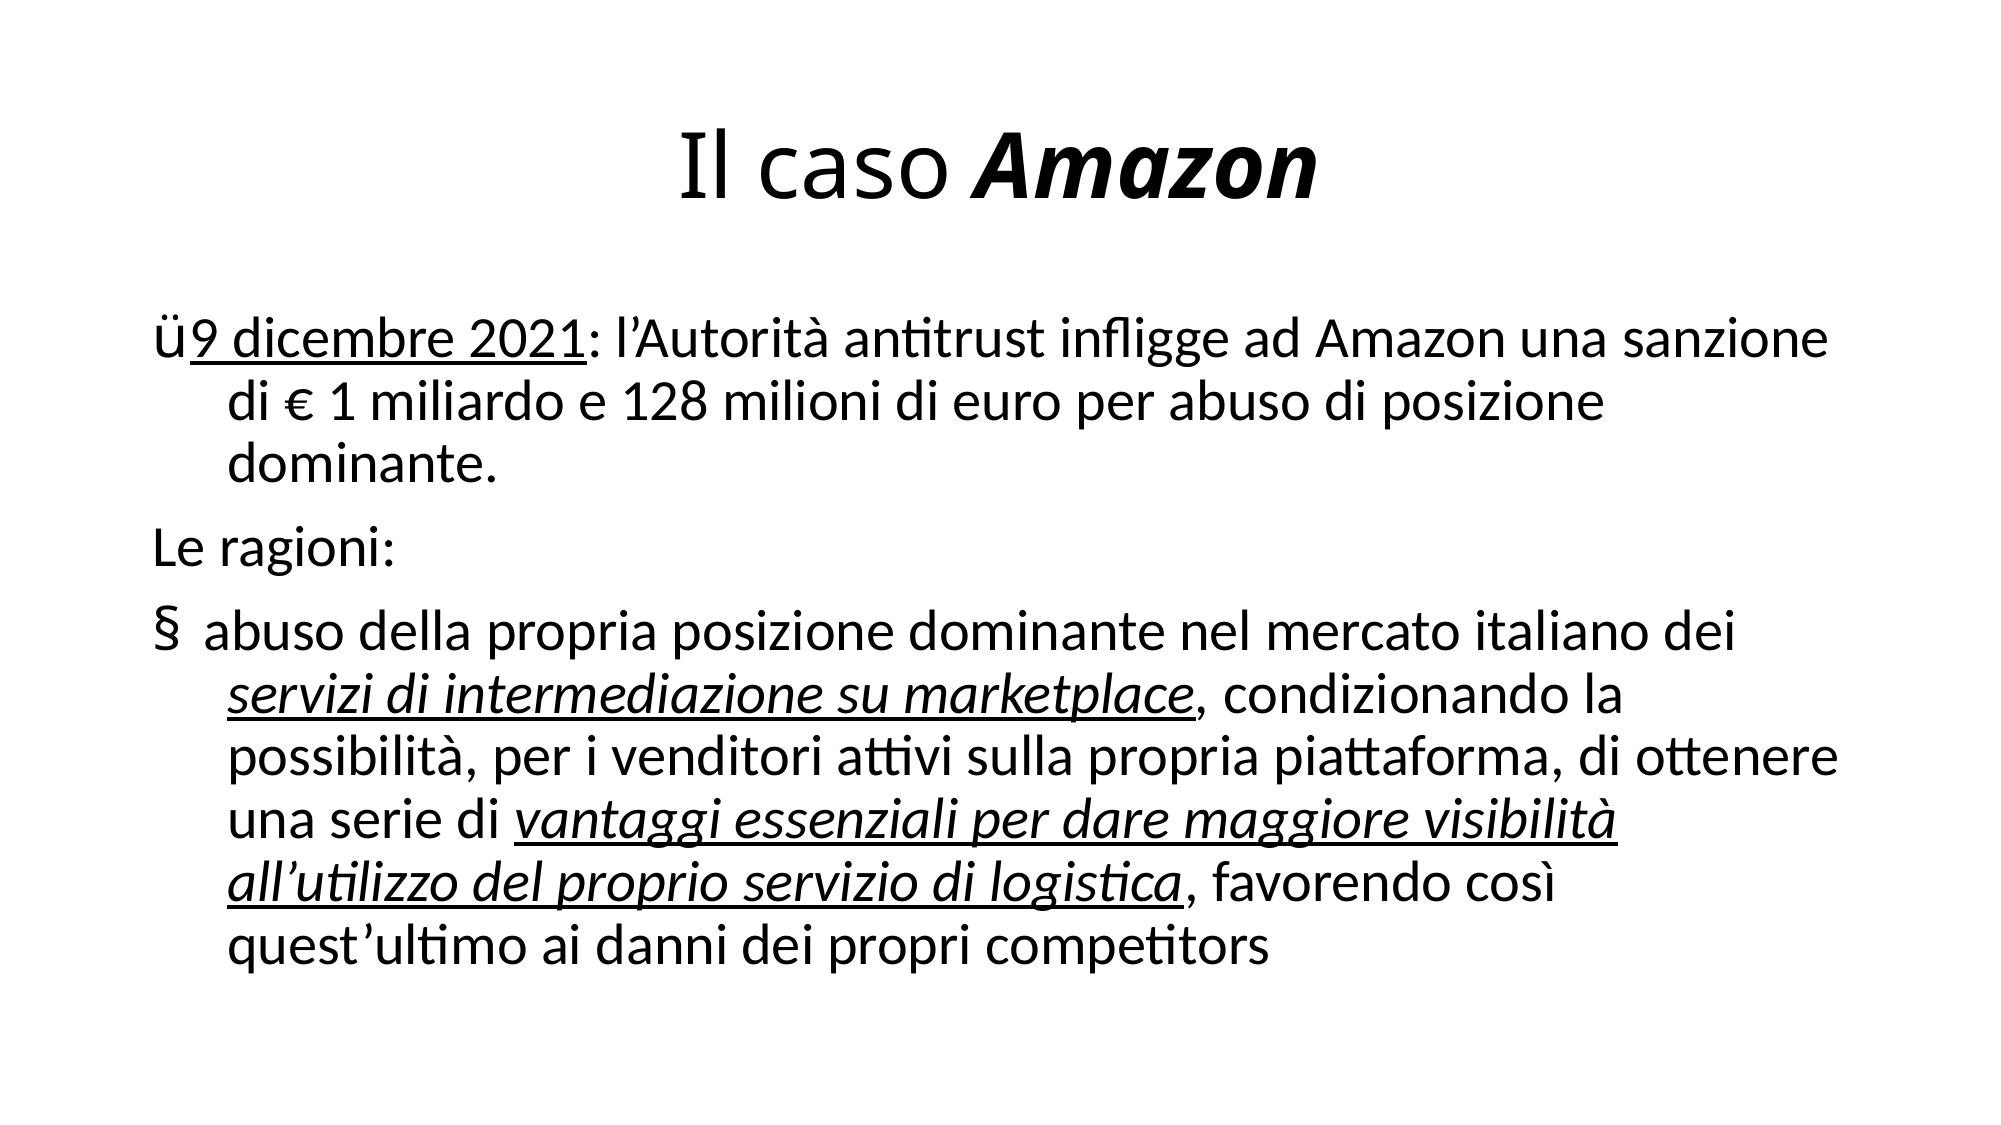

# Il caso Amazon
9 dicembre 2021: l’Autorità antitrust infligge ad Amazon una sanzione di € 1 miliardo e 128 milioni di euro per abuso di posizione dominante.
Le ragioni:
 abuso della propria posizione dominante nel mercato italiano dei servizi di intermediazione su marketplace, condizionando la possibilità, per i venditori attivi sulla propria piattaforma, di ottenere una serie di vantaggi essenziali per dare maggiore visibilità all’utilizzo del proprio servizio di logistica, favorendo così quest’ultimo ai danni dei propri competitors